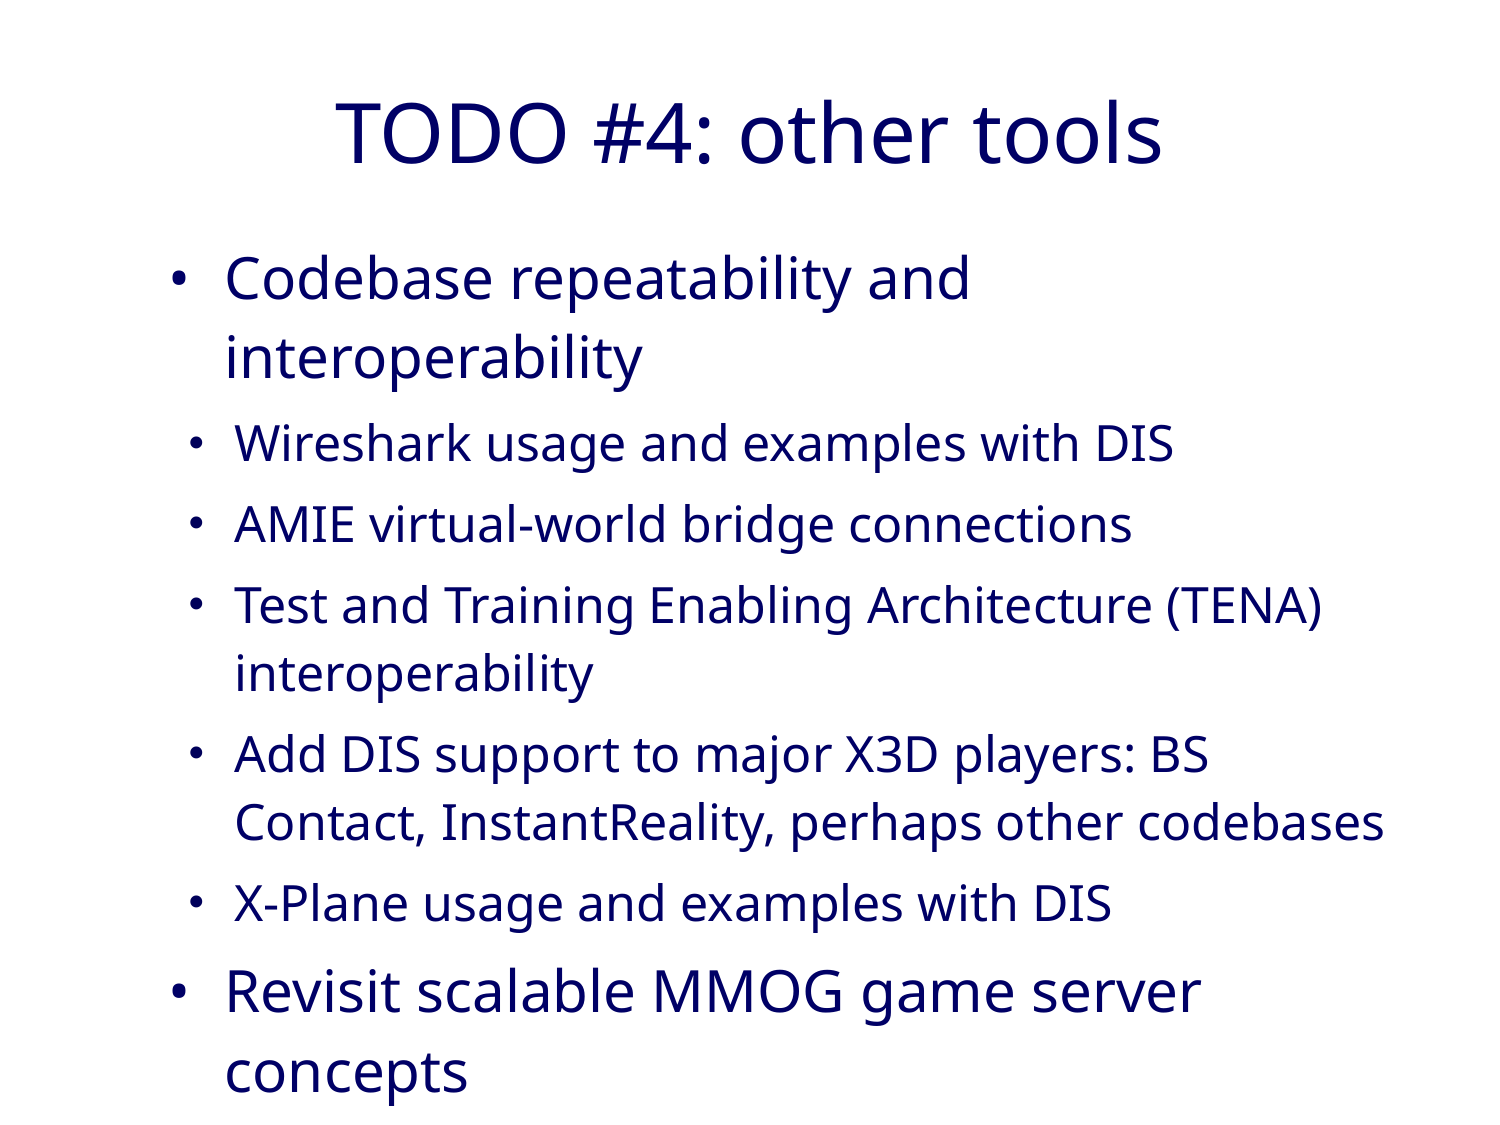

# TODO #4: other tools
Codebase repeatability and interoperability
Wireshark usage and examples with DIS
AMIE virtual-world bridge connections
Test and Training Enabling Architecture (TENA) interoperability
Add DIS support to major X3D players: BS Contact, InstantReality, perhaps other codebases
X-Plane usage and examples with DIS
Revisit scalable MMOG game server concepts
compare/contrast to SISO WebLVC work
Is another MMOG codebase really needed, or might peer-to-peer (p2p) approaches prove sufficient?